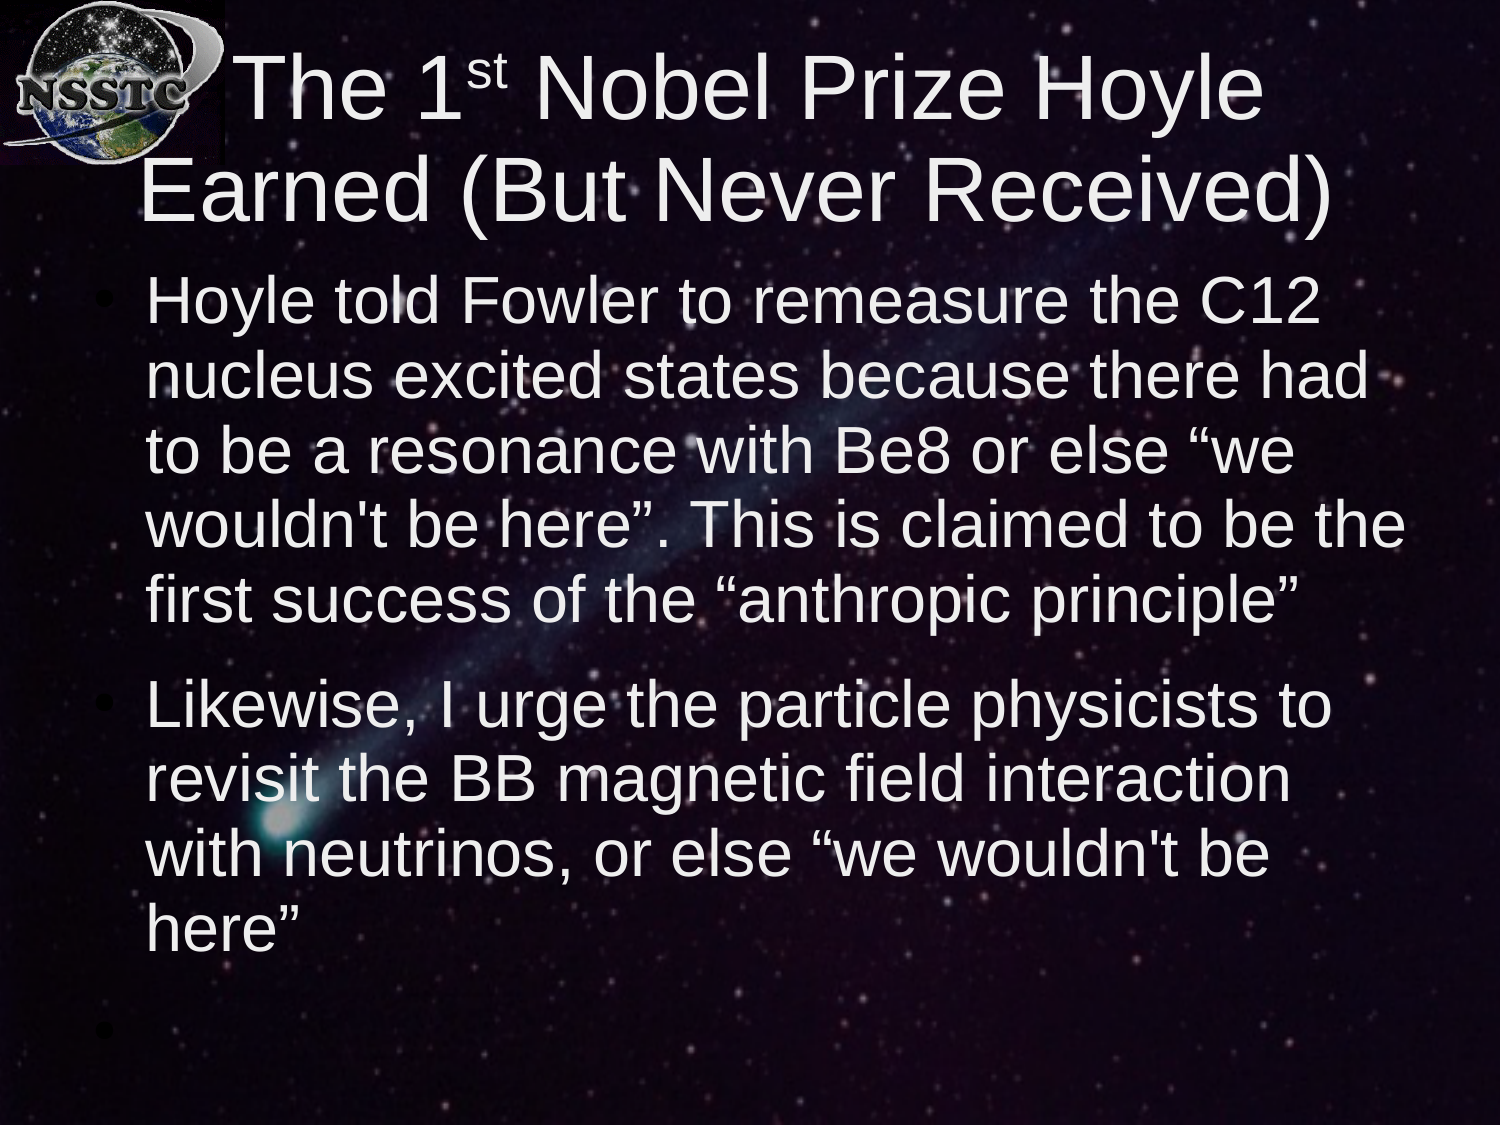

# The 1st Nobel Prize Hoyle Earned (But Never Received)
Hoyle told Fowler to remeasure the C12 nucleus excited states because there had to be a resonance with Be8 or else “we wouldn't be here”. This is claimed to be the first success of the “anthropic principle”
Likewise, I urge the particle physicists to revisit the BB magnetic field interaction with neutrinos, or else “we wouldn't be here”